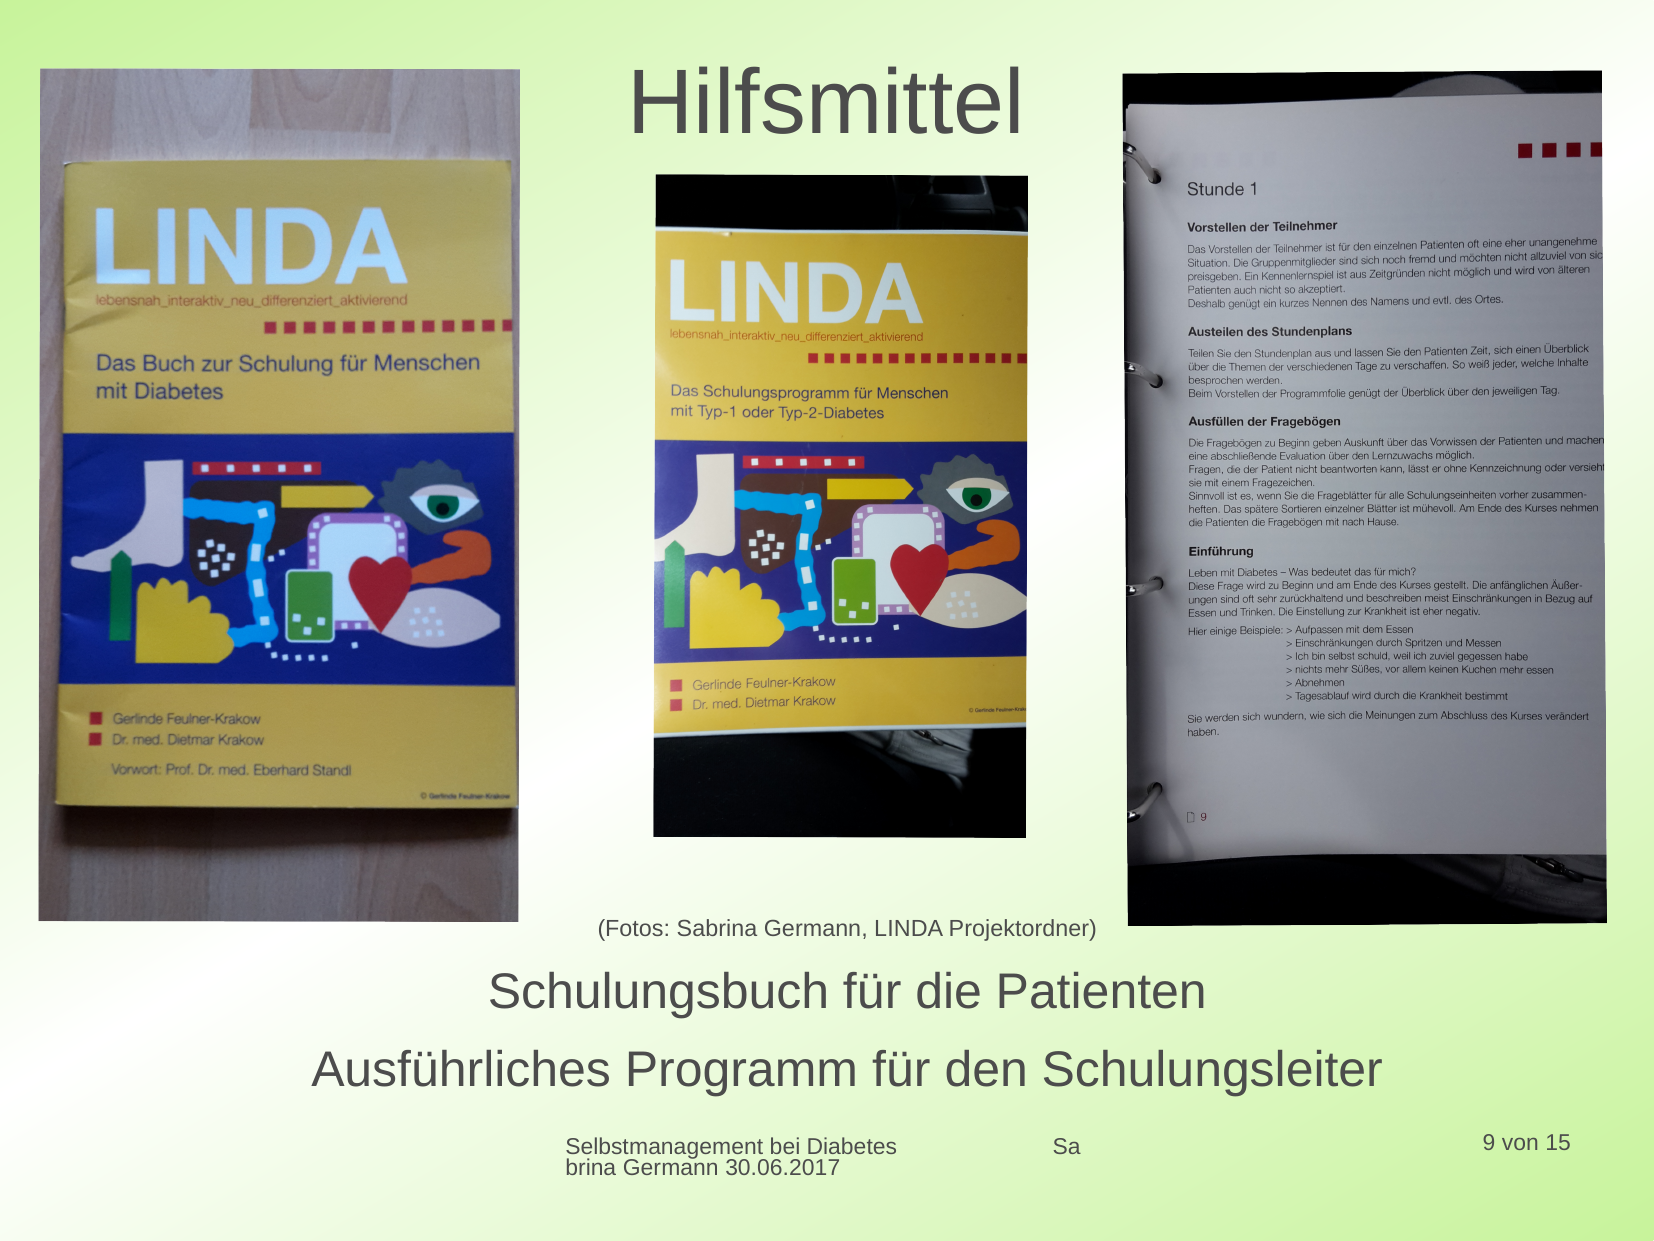

# Hilfsmittel
(Fotos: Sabrina Germann, LINDA Projektordner)
Schulungsbuch für die Patienten
Ausführliches Programm für den Schulungsleiter
9
Selbstmanagement bei Diabetes Sabrina Germann 30.06.2017